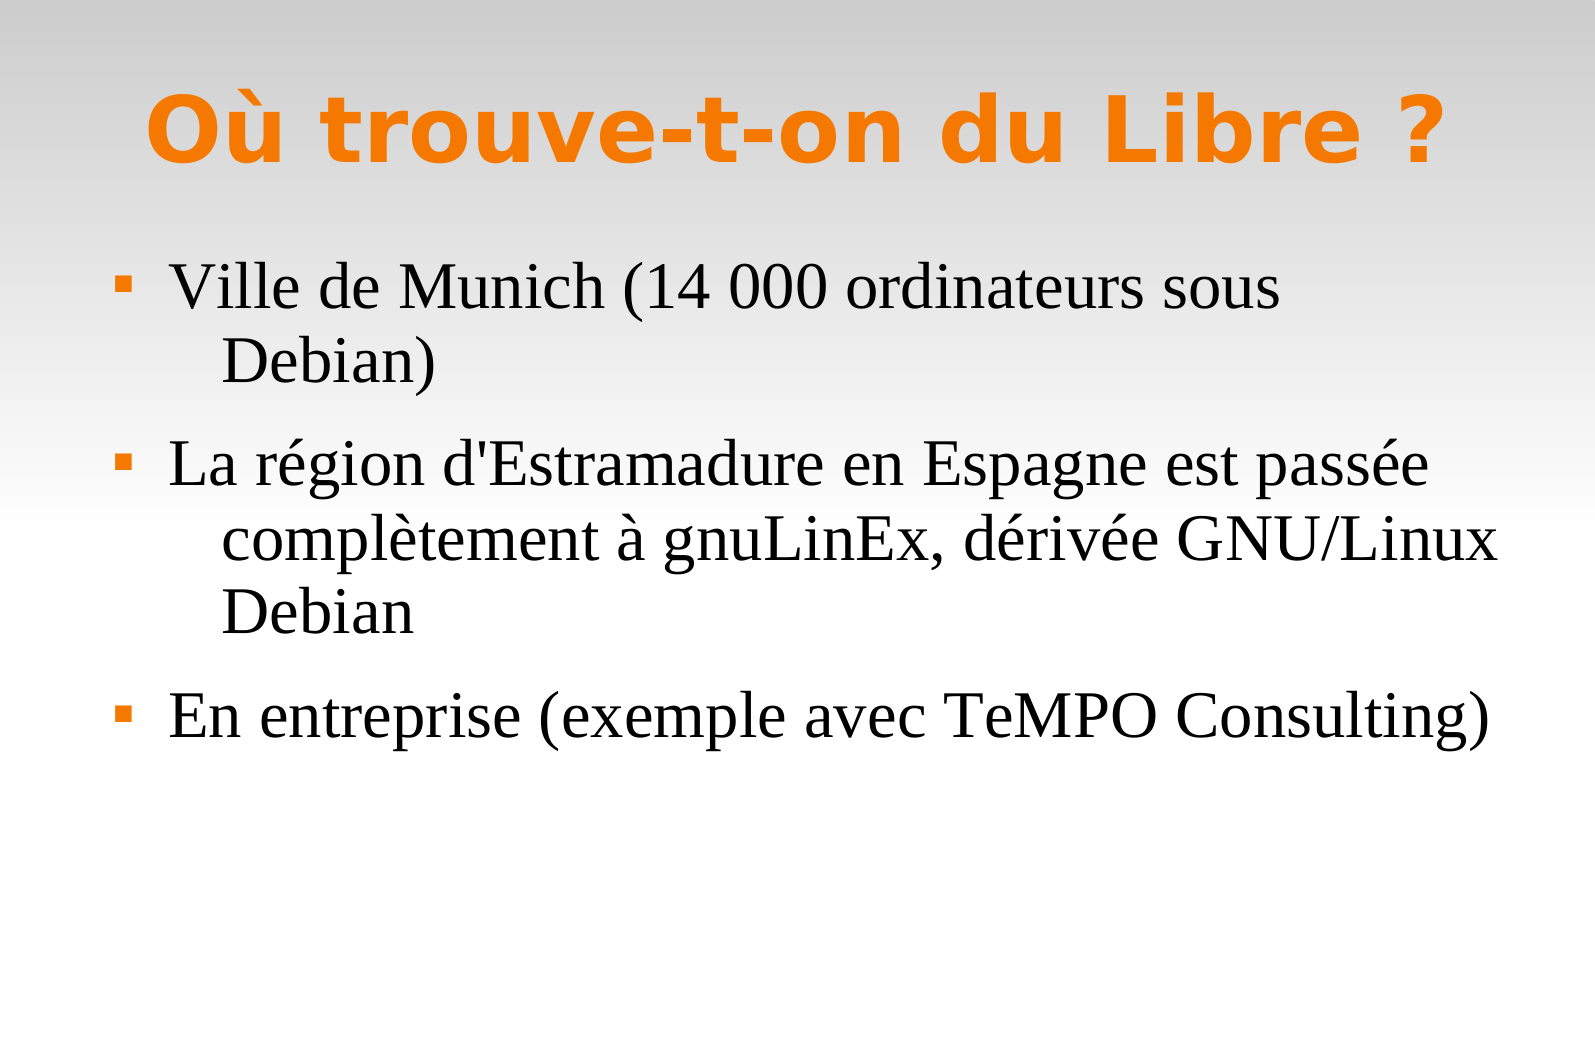

# Où trouve-t-on du Libre ?
Ville de Munich (14 000 ordinateurs sous Debian)
La région d'Estramadure en Espagne est passée complètement à gnuLinEx, dérivée GNU/Linux Debian
En entreprise (exemple avec TeMPO Consulting)